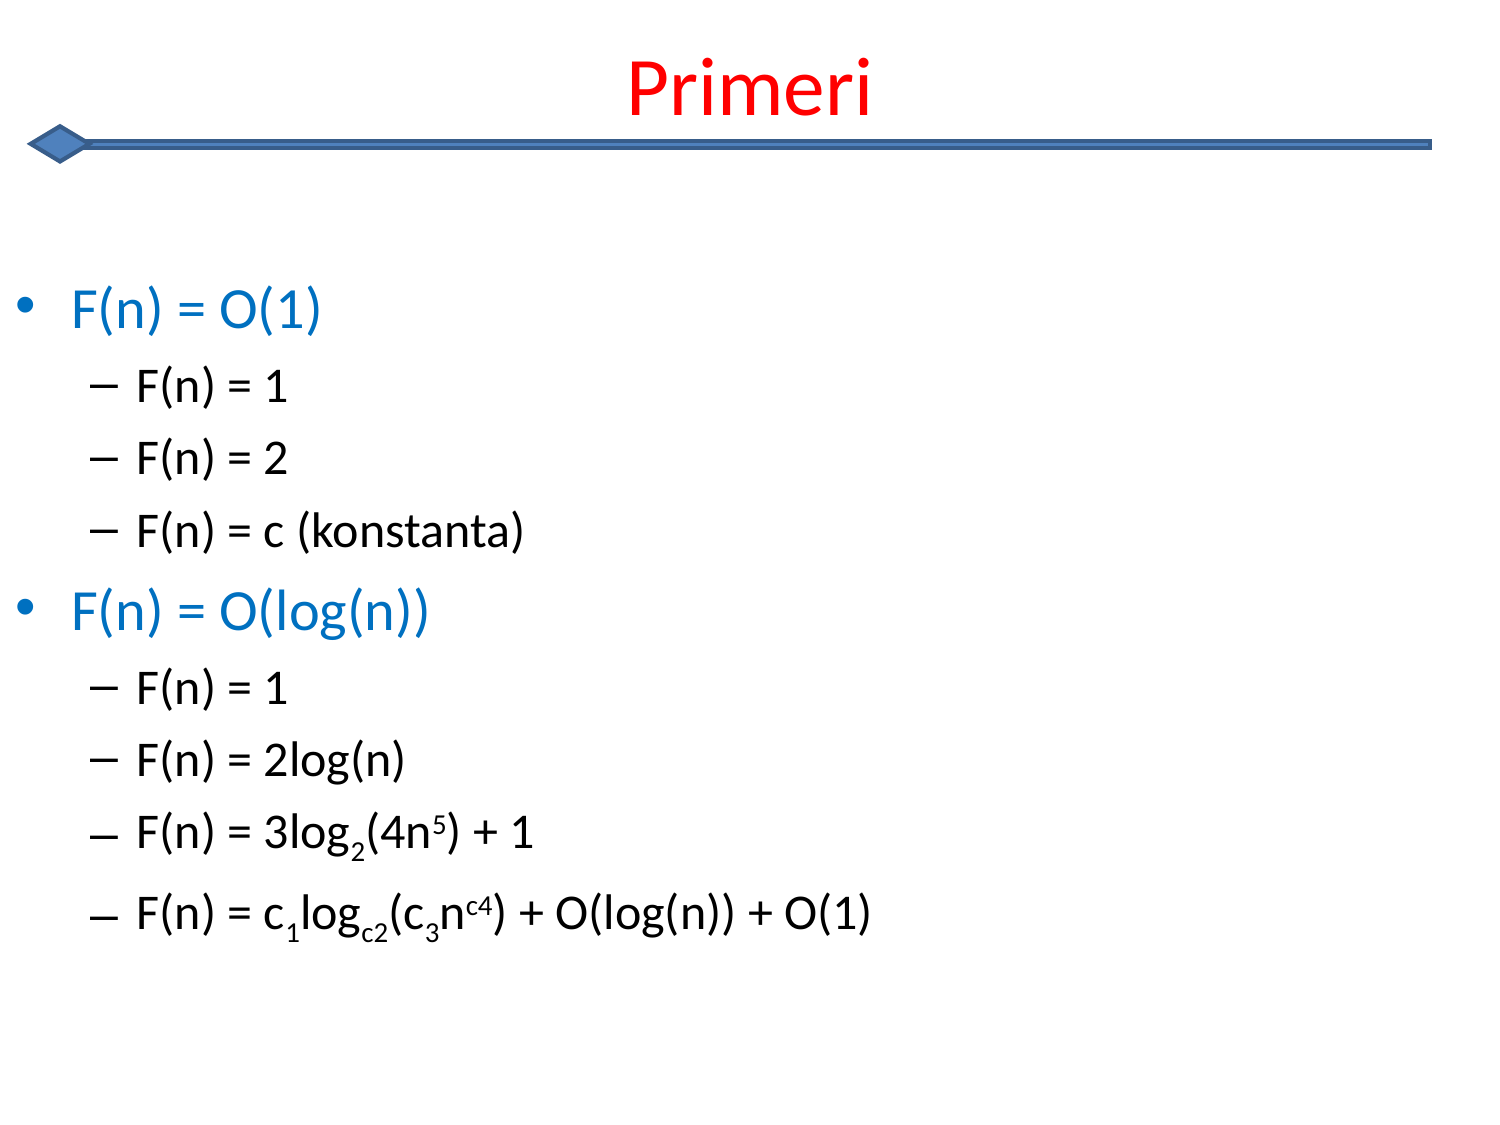

# Primeri
F(n) = O(1)
F(n) = 1
F(n) = 2
F(n) = c (konstanta)
F(n) = O(log(n))
F(n) = 1
F(n) = 2log(n)
F(n) = 3log2(4n5) + 1
F(n) = c1logc2(c3nc4) + O(log(n)) + O(1)